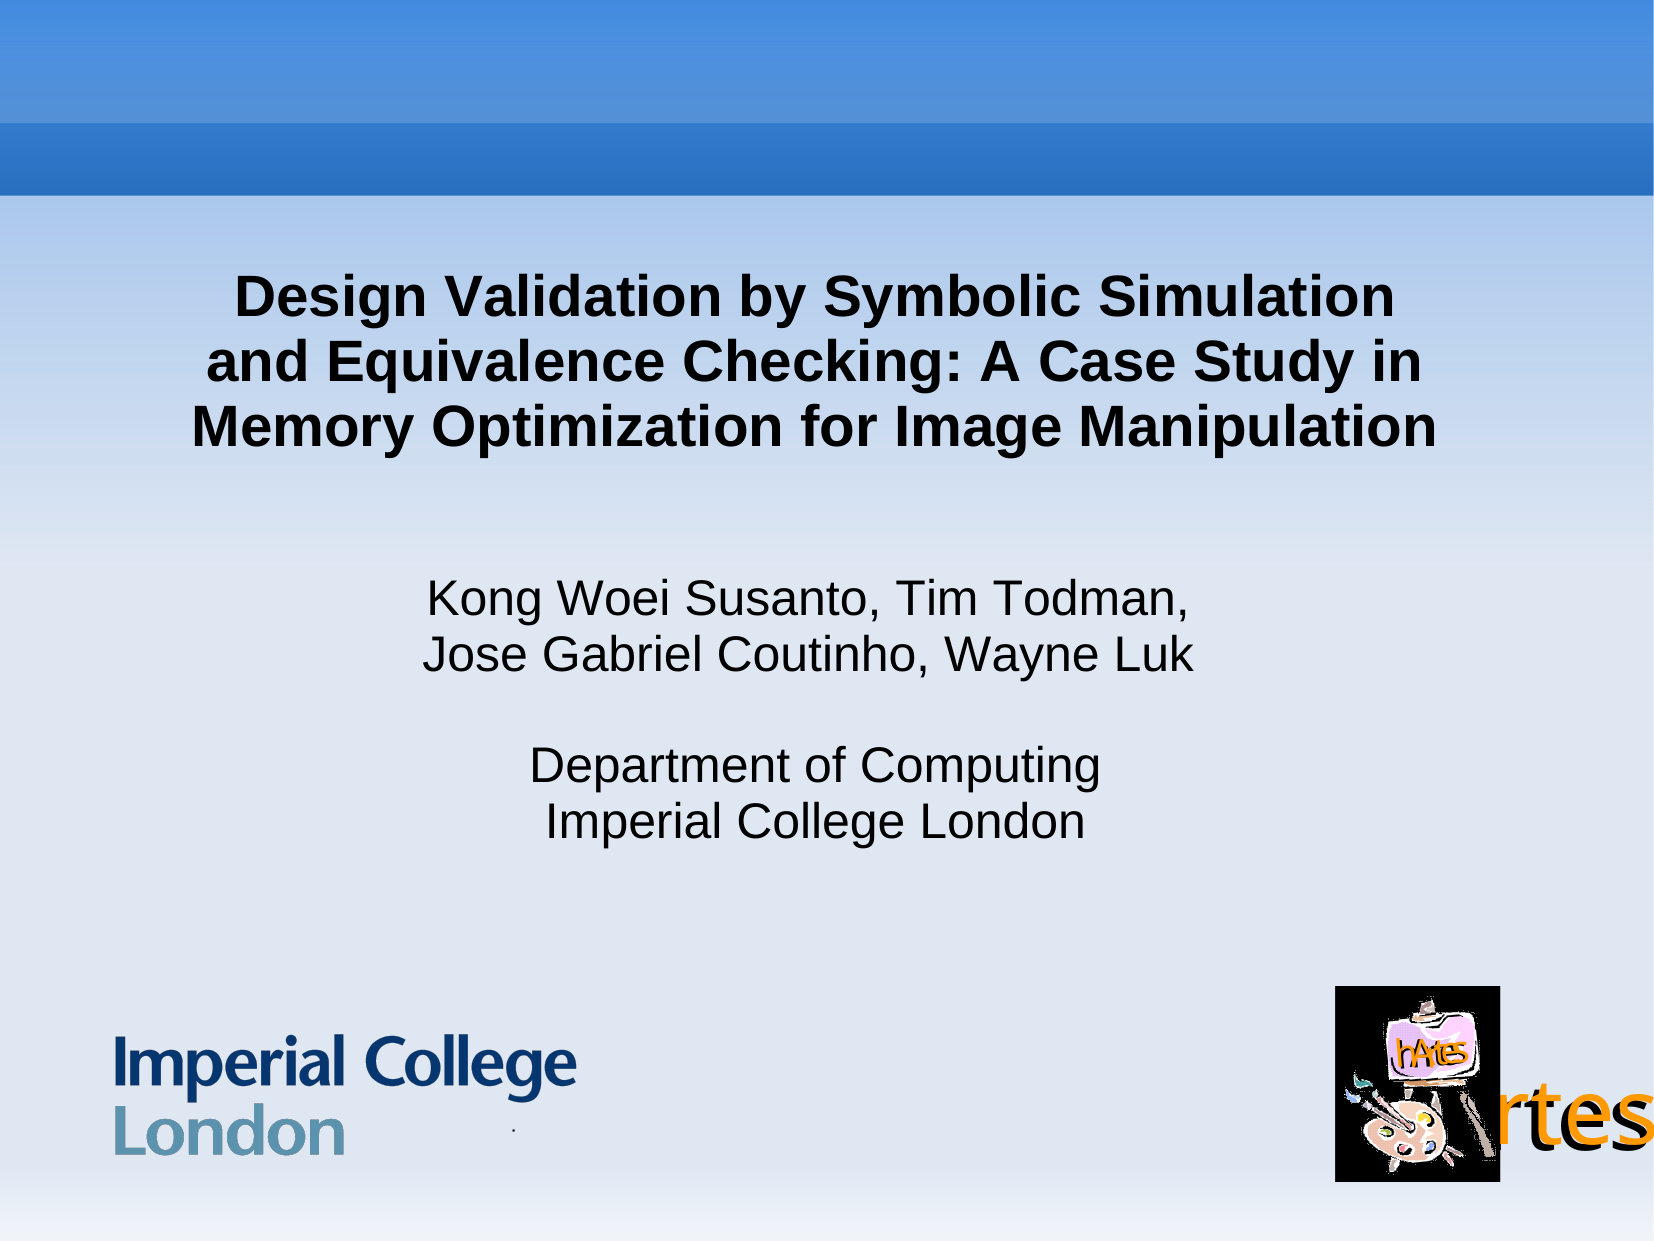

Design Validation by Symbolic Simulation and Equivalence Checking: A Case Study in Memory Optimization for Image Manipulation
Kong Woei Susanto, Tim Todman,
Jose Gabriel Coutinho, Wayne Luk
Department of Computing
Imperial College London
s
e
s
t
e
t
A
r
A
h
r
h
hArtes
hArtes